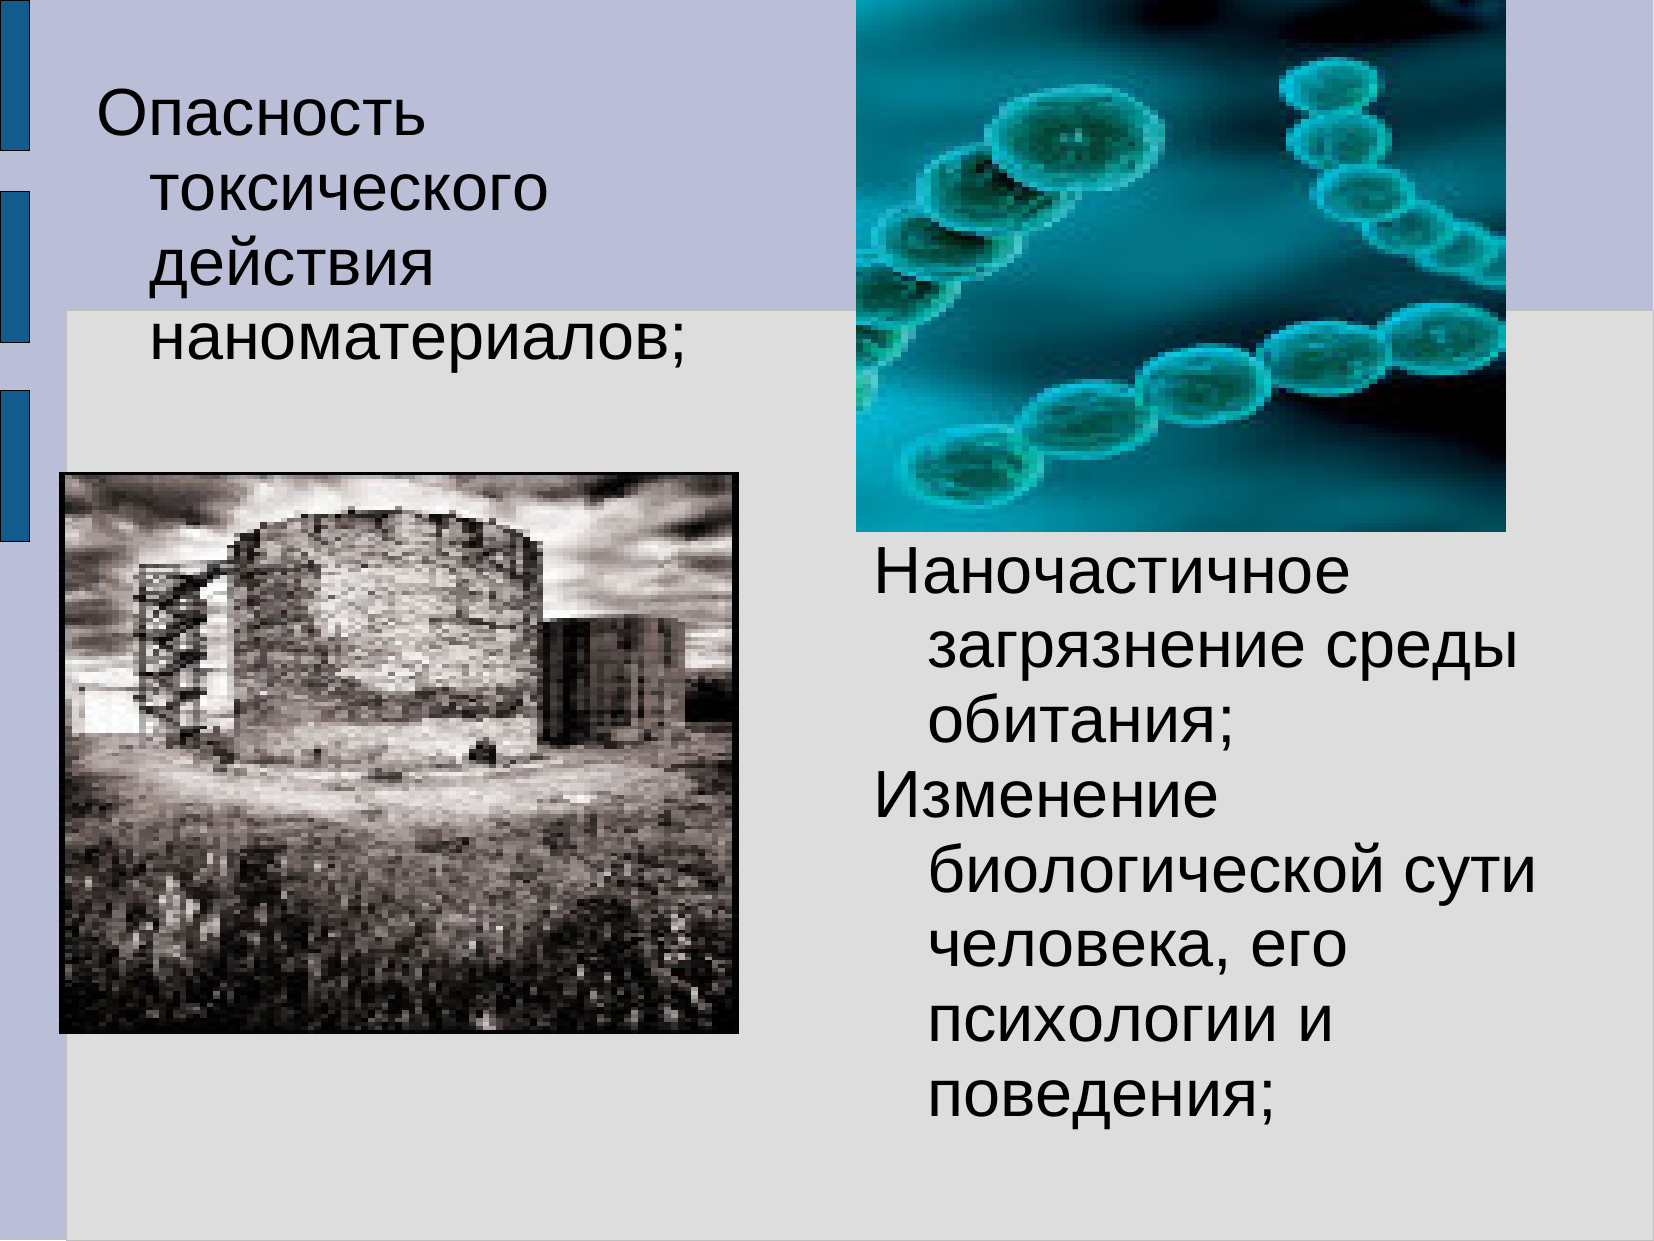

Опасность токсического действия наноматериалов;
#
Наночастичное загрязнение среды обитания;
Изменение биологической сути человека, его психологии и поведения;